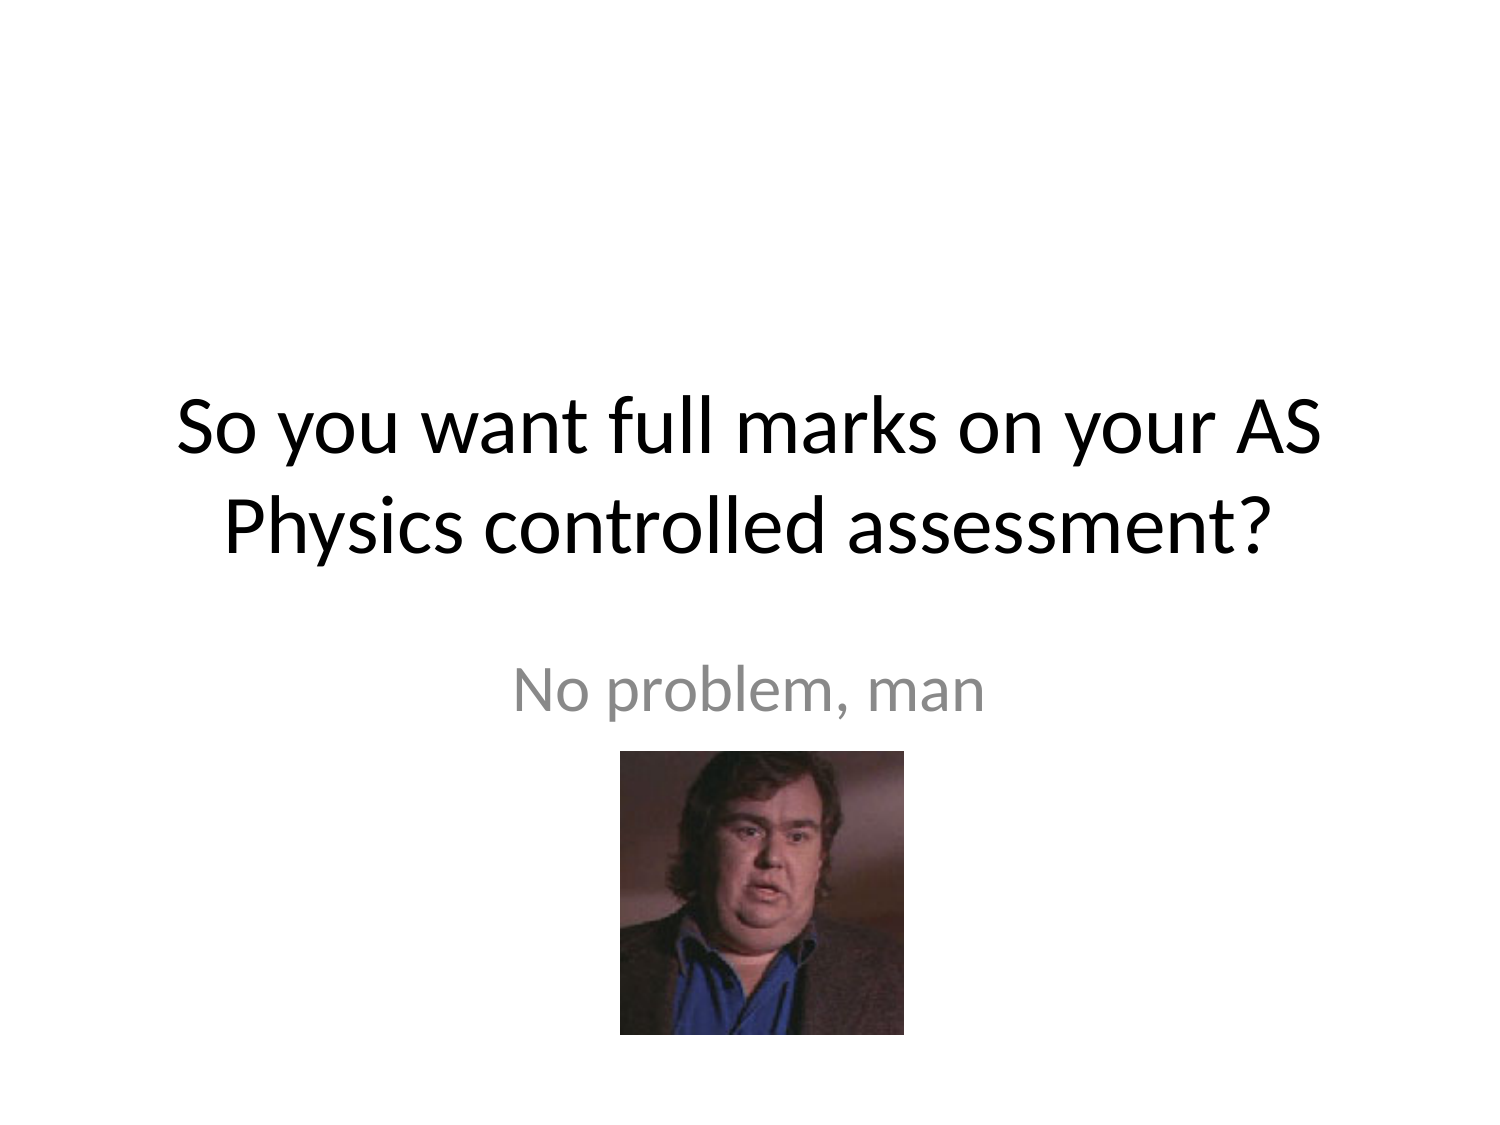

# So you want full marks on your AS Physics controlled assessment?
No problem, man